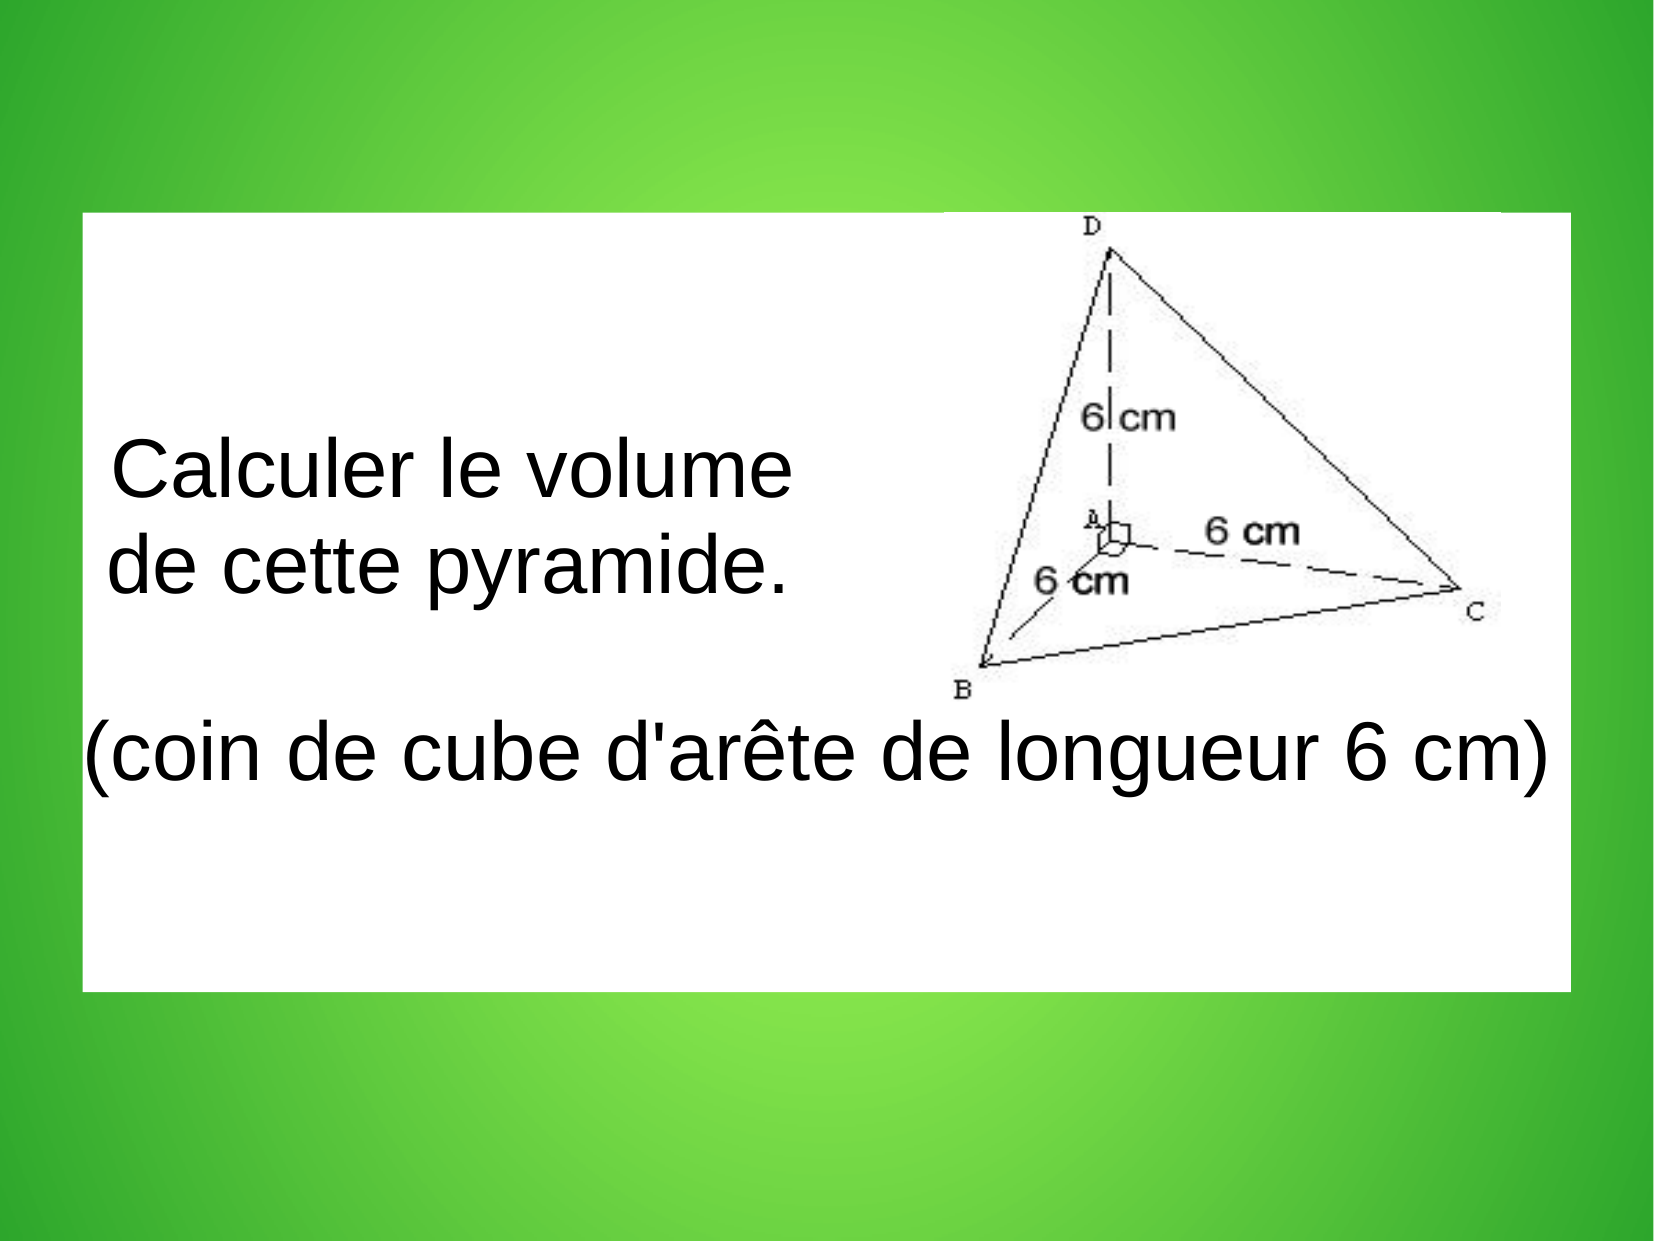

# Calculer le volume
 de cette pyramide.
(coin de cube d'arête de longueur 6 cm)